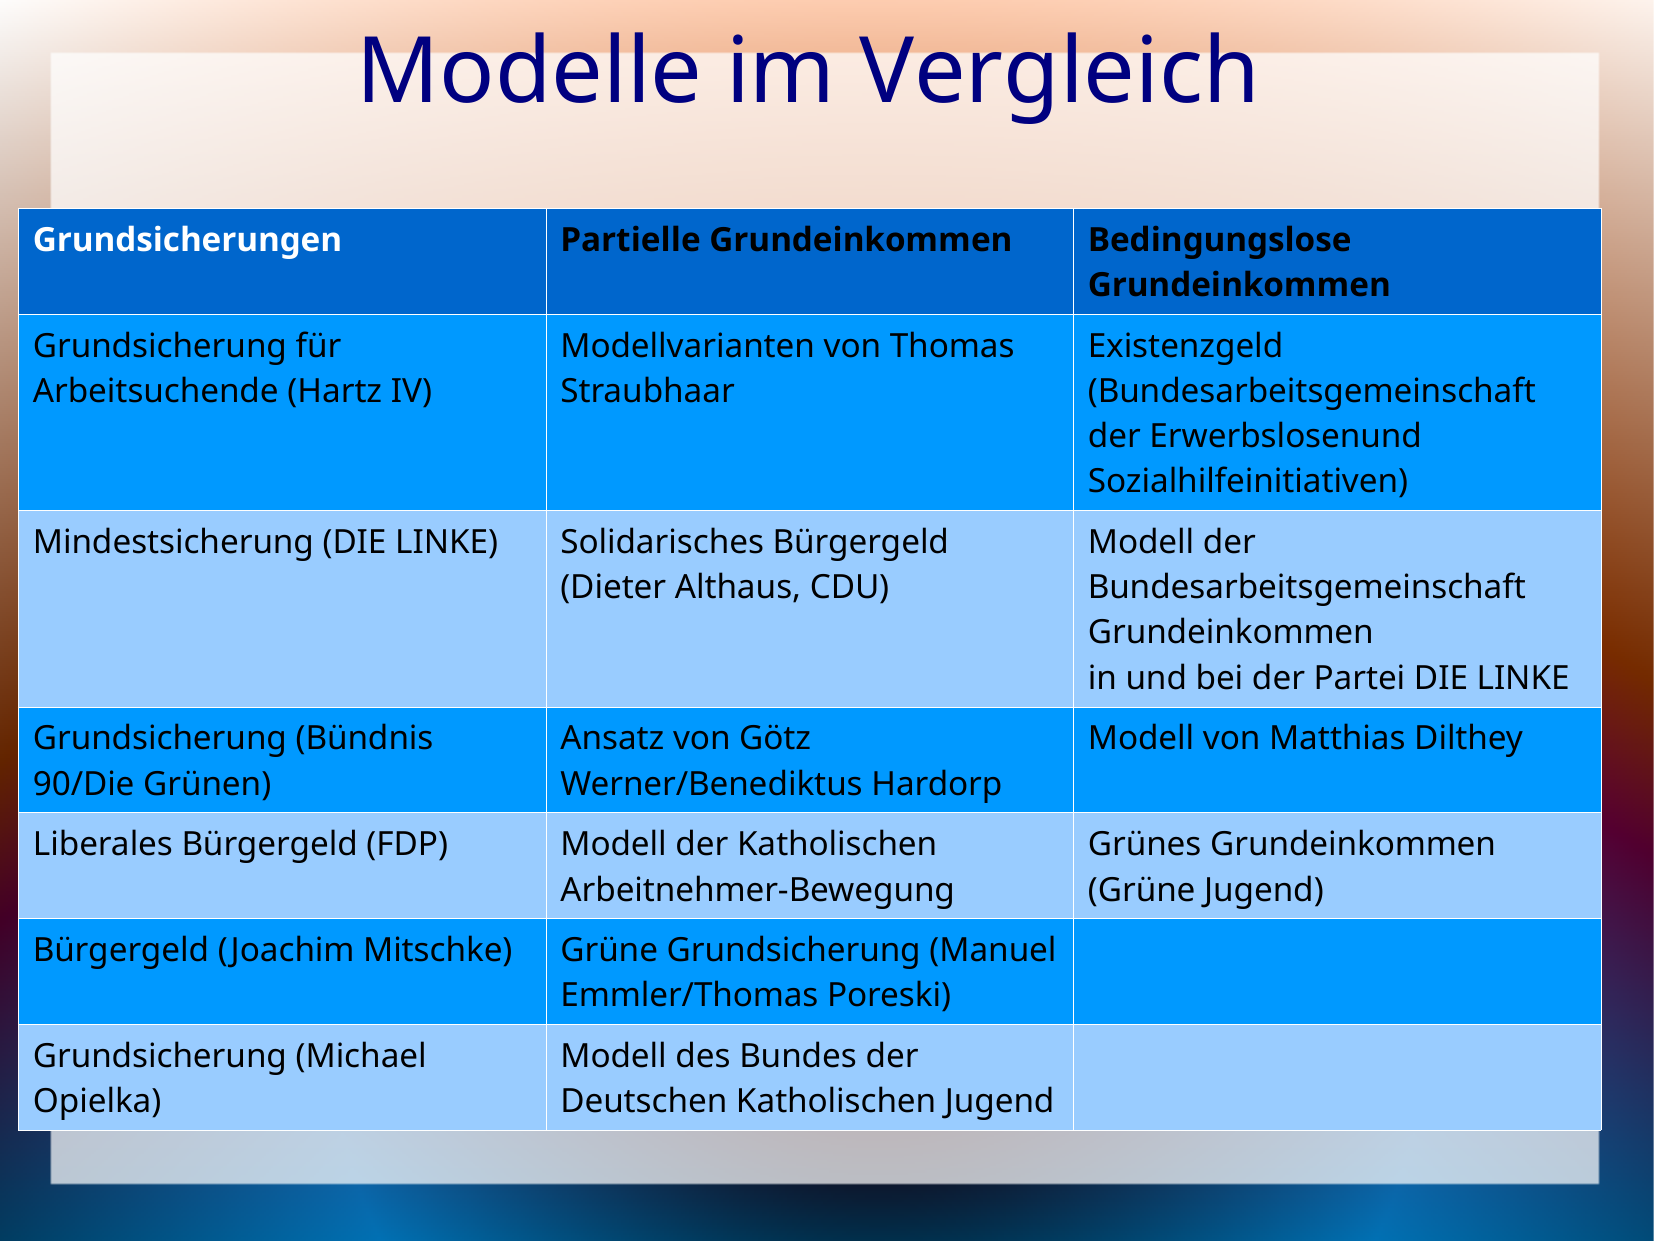

# Modelle im Vergleich
| Grundsicherungen | Partielle Grundeinkommen | Bedingungslose Grundeinkommen |
| --- | --- | --- |
| Grundsicherung für Arbeitsuchende (Hartz IV) | Modellvarianten von Thomas Straubhaar | Existenzgeld (Bundesarbeitsgemeinschaft der Erwerbslosenund Sozialhilfeinitiativen) |
| Mindestsicherung (DIE LINKE) | Solidarisches Bürgergeld (Dieter Althaus, CDU) | Modell der Bundesarbeitsgemeinschaft Grundeinkommen in und bei der Partei DIE LINKE |
| Grundsicherung (Bündnis 90/Die Grünen) | Ansatz von Götz Werner/Benediktus Hardorp | Modell von Matthias Dilthey |
| Liberales Bürgergeld (FDP) | Modell der Katholischen Arbeitnehmer-Bewegung | Grünes Grundeinkommen (Grüne Jugend) |
| Bürgergeld (Joachim Mitschke) | Grüne Grundsicherung (Manuel Emmler/Thomas Poreski) | |
| Grundsicherung (Michael Opielka) | Modell des Bundes der Deutschen Katholischen Jugend | |